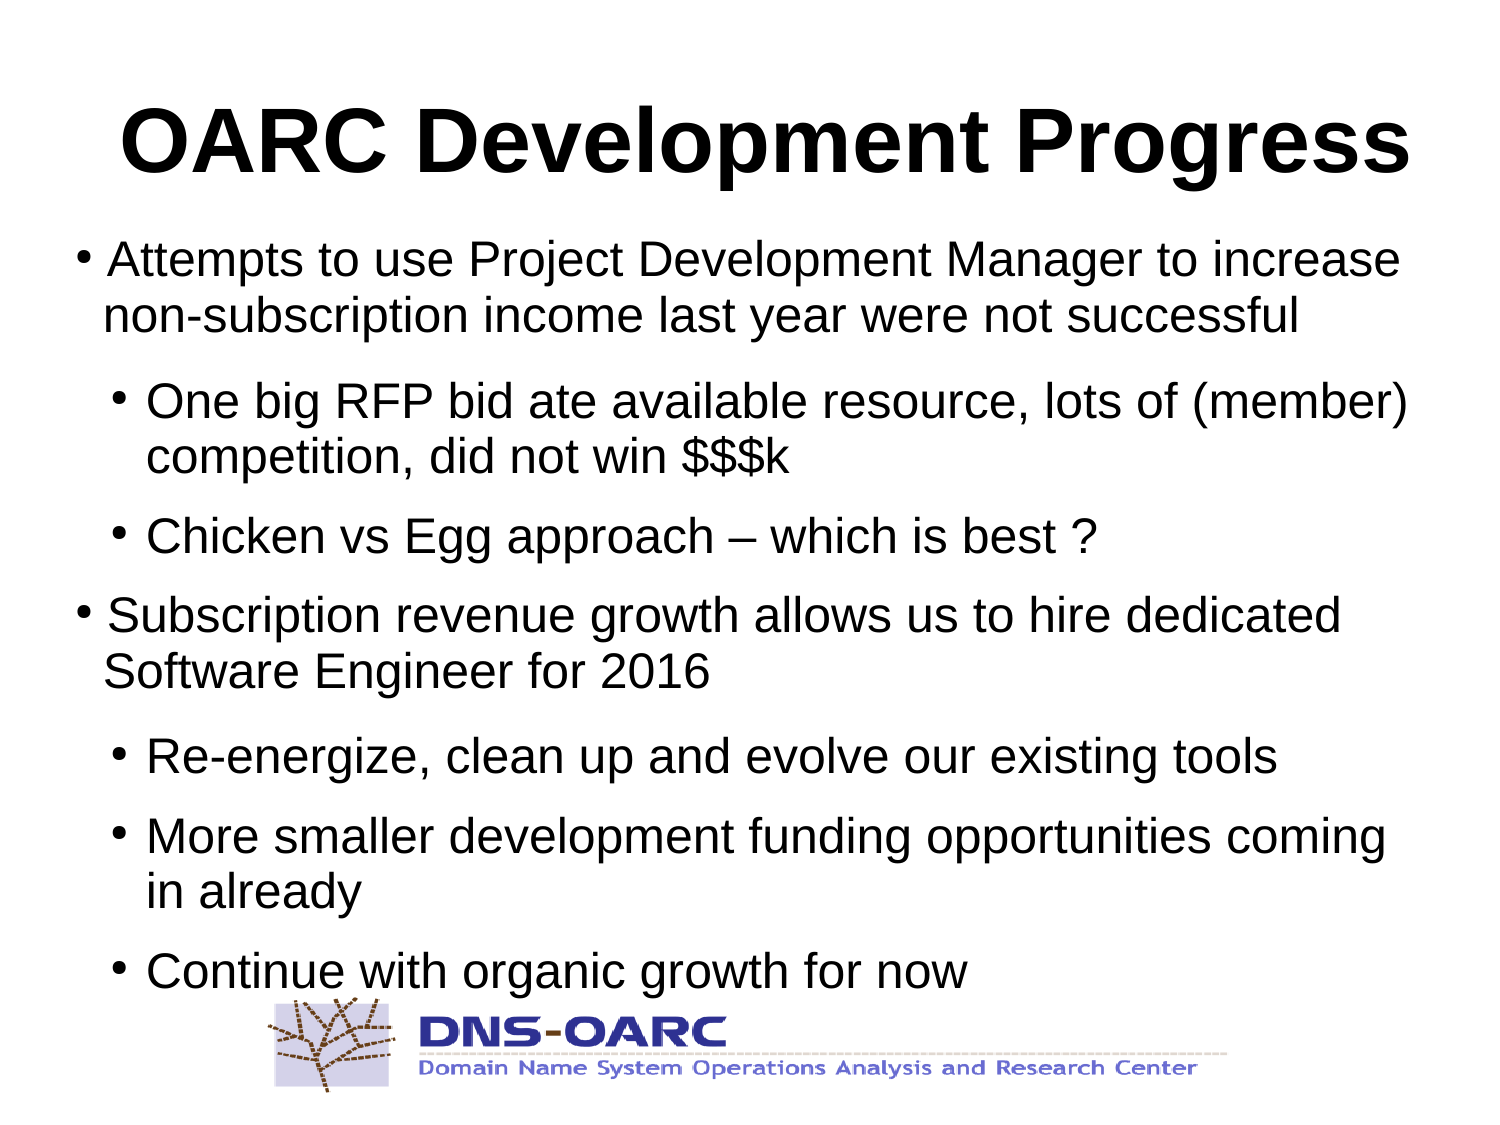

# OARC Development Progress
 Attempts to use Project Development Manager to increase
 non-subscription income last year were not successful
One big RFP bid ate available resource, lots of (member) competition, did not win $$$k
Chicken vs Egg approach – which is best ?
 Subscription revenue growth allows us to hire dedicated
 Software Engineer for 2016
Re-energize, clean up and evolve our existing tools
More smaller development funding opportunities coming in already
Continue with organic growth for now